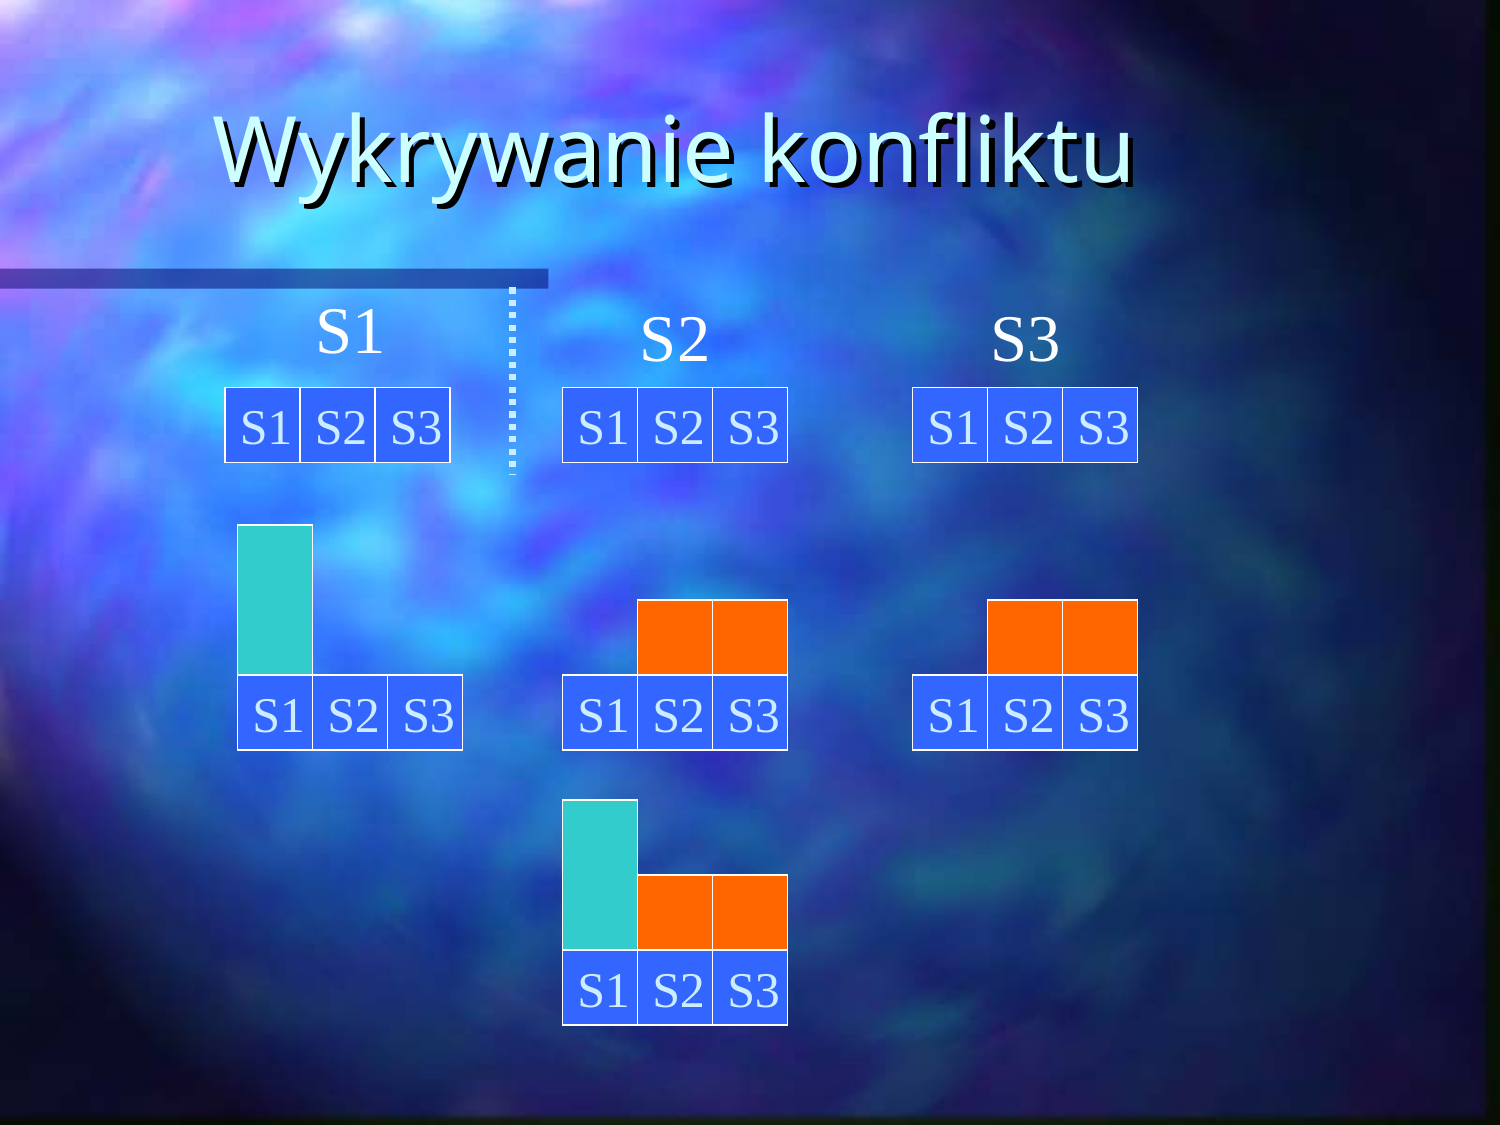

# Wykrywanie konfliktu
S1
S2
S3
S1
S2
S3
S1
S2
S3
S1
S2
S3
S1
S2
S3
S1
S2
S3
S1
S2
S3
S1
S2
S3